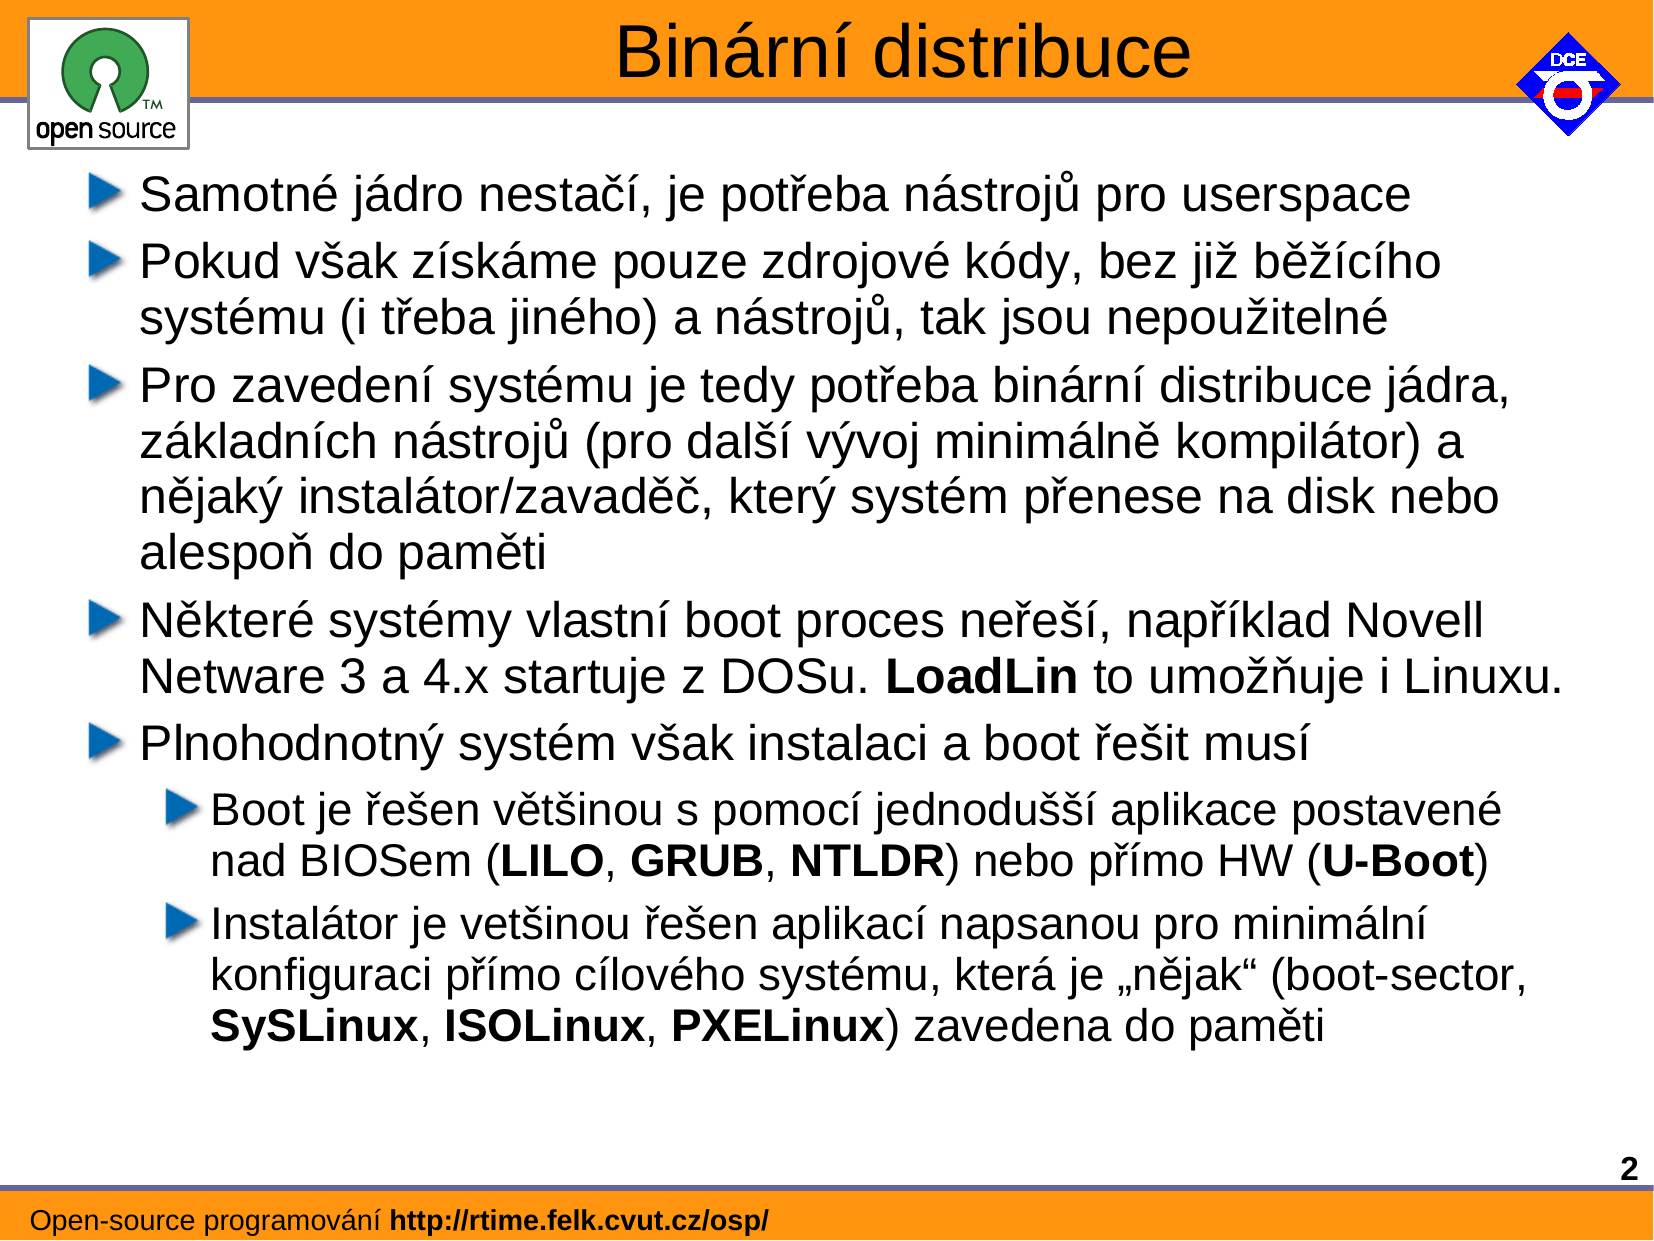

# Binární distribuce
Samotné jádro nestačí, je potřeba nástrojů pro userspace
Pokud však získáme pouze zdrojové kódy, bez již běžícího systému (i třeba jiného) a nástrojů, tak jsou nepoužitelné
Pro zavedení systému je tedy potřeba binární distribuce jádra, základních nástrojů (pro další vývoj minimálně kompilátor) a nějaký instalátor/zavaděč, který systém přenese na disk nebo alespoň do paměti
Některé systémy vlastní boot proces neřeší, například Novell Netware 3 a 4.x startuje z DOSu. LoadLin to umožňuje i Linuxu.
Plnohodnotný systém však instalaci a boot řešit musí
Boot je řešen většinou s pomocí jednodušší aplikace postavené nad BIOSem (LILO, GRUB, NTLDR) nebo přímo HW (U-Boot)
Instalátor je vetšinou řešen aplikací napsanou pro minimální konfiguraci přímo cílového systému, která je „nějak“ (boot-sector, SySLinux, ISOLinux, PXELinux) zavedena do paměti